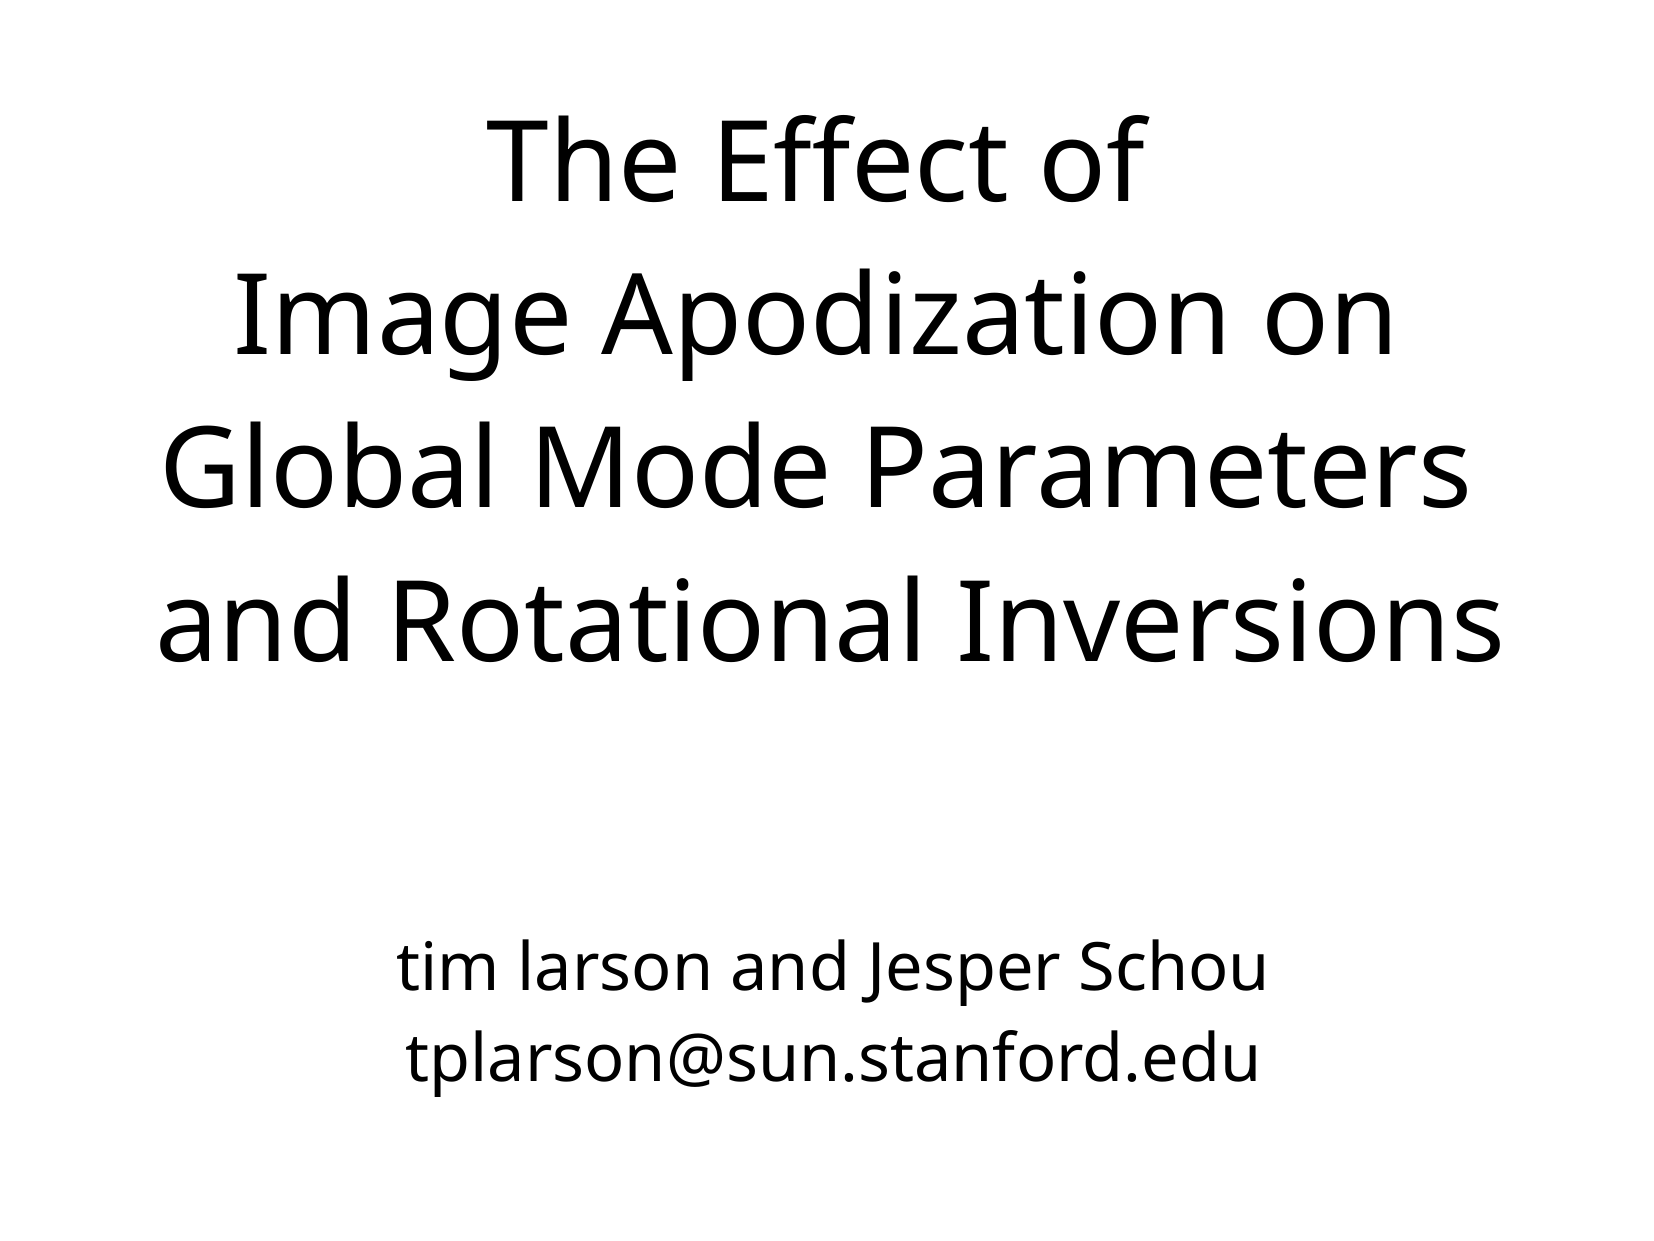

# The Effect of Image Apodization on Global Mode Parameters and Rotational Inversions
tim larson and Jesper Schou
tplarson@sun.stanford.edu